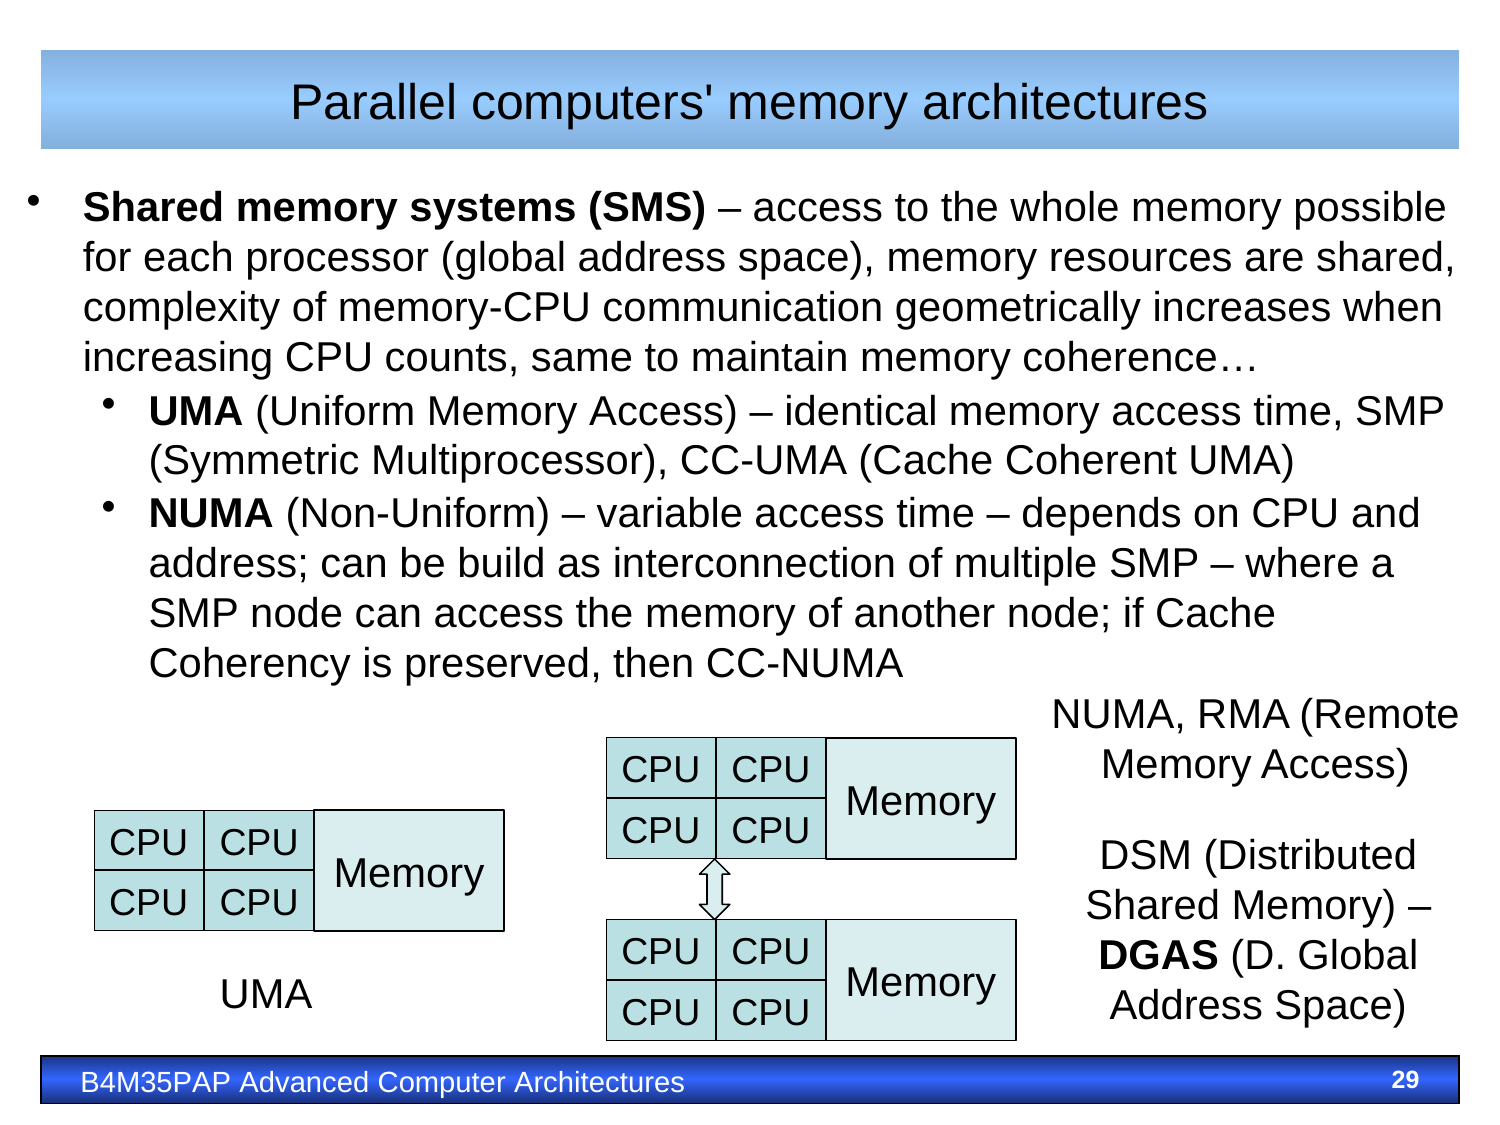

# Parallel computers' memory architectures
Shared memory systems (SMS) – access to the whole memory possible for each processor (global address space), memory resources are shared, complexity of memory-CPU communication geometrically increases when increasing CPU counts, same to maintain memory coherence…
UMA (Uniform Memory Access) – identical memory access time, SMP (Symmetric Multiprocessor), CC-UMA (Cache Coherent UMA)
NUMA (Non-Uniform) – variable access time – depends on CPU and address; can be build as interconnection of multiple SMP – where a SMP node can access the memory of another node; if Cache Coherency is preserved, then CC-NUMA
NUMA, RMA (Remote Memory Access)
CPU
CPU
Memory
CPU
CPU
CPU
CPU
Memory
CPU
CPU
DSM (Distributed Shared Memory) – DGAS (D. Global Address Space)
CPU
CPU
Memory
CPU
CPU
UMA